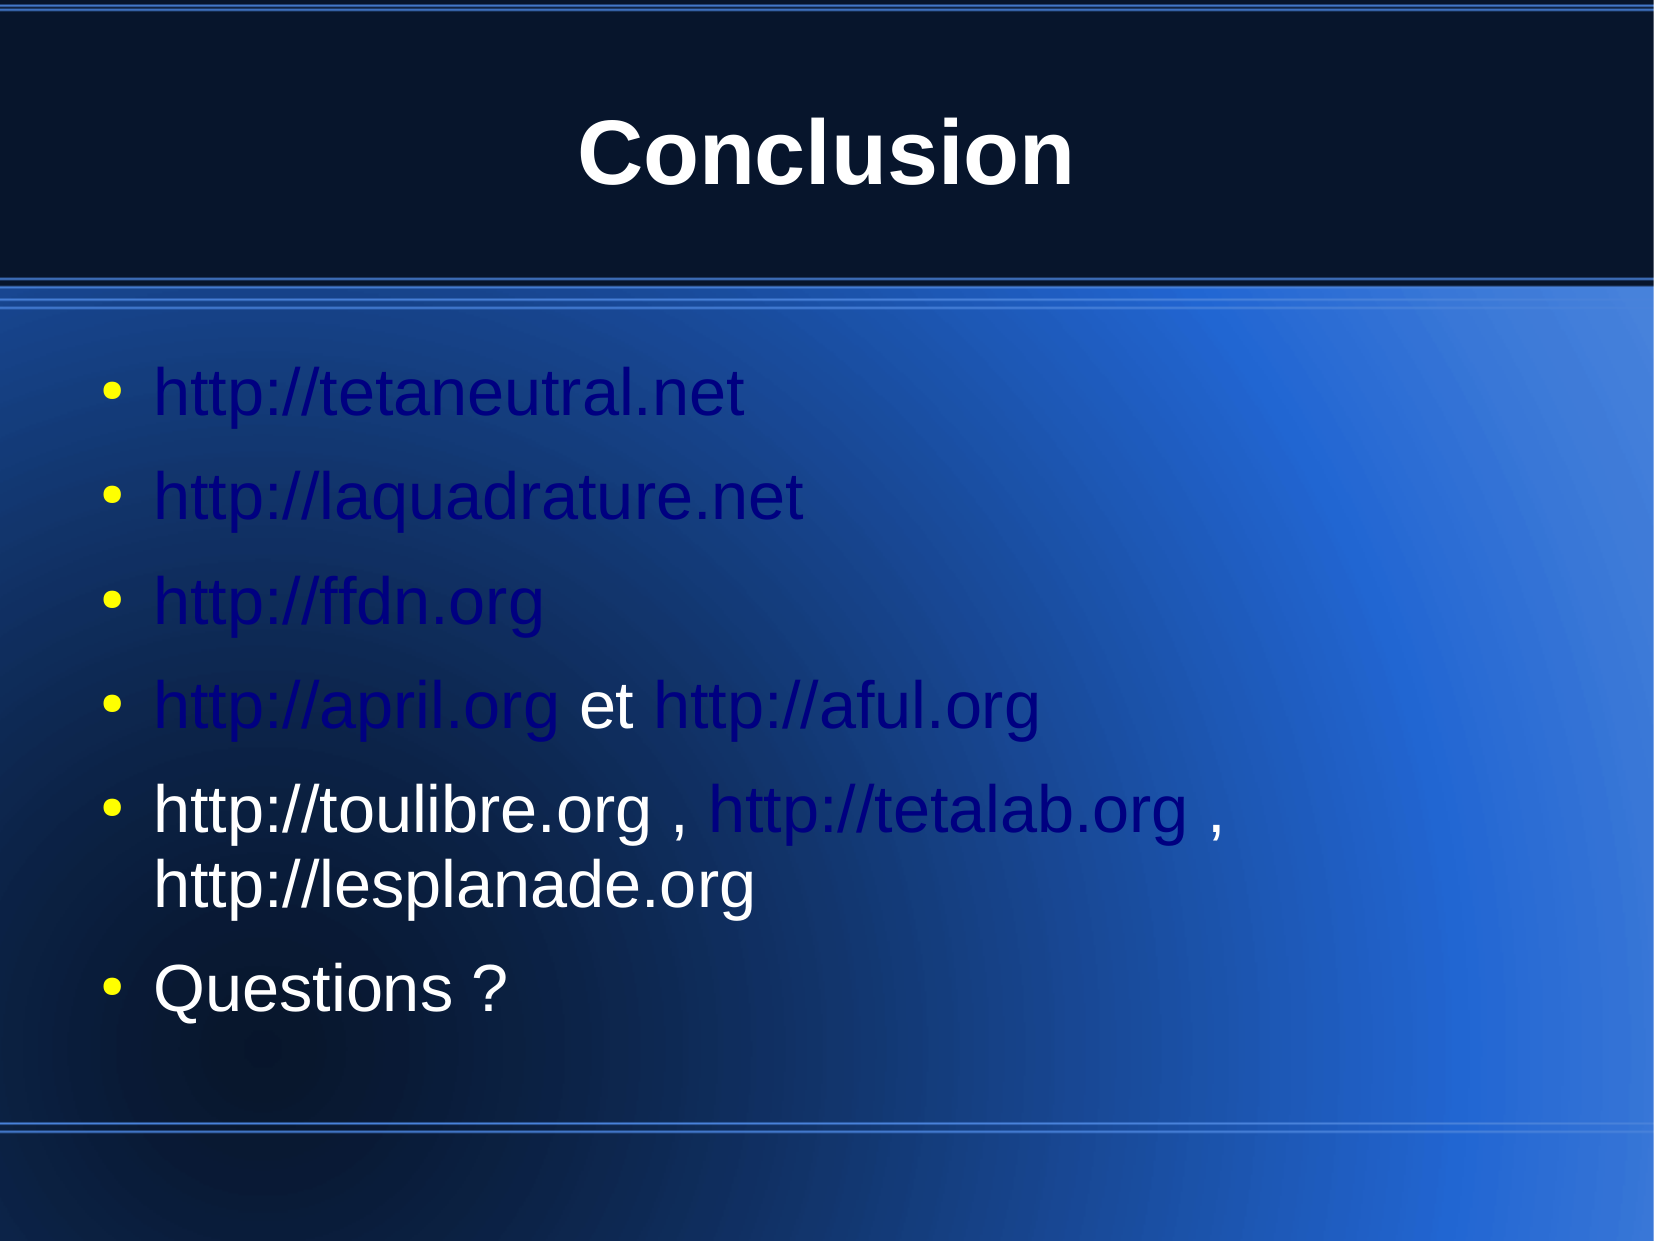

# Conclusion
http://tetaneutral.net
http://laquadrature.net
http://ffdn.org
http://april.org et http://aful.org
http://toulibre.org , http://tetalab.org , http://lesplanade.org
Questions ?